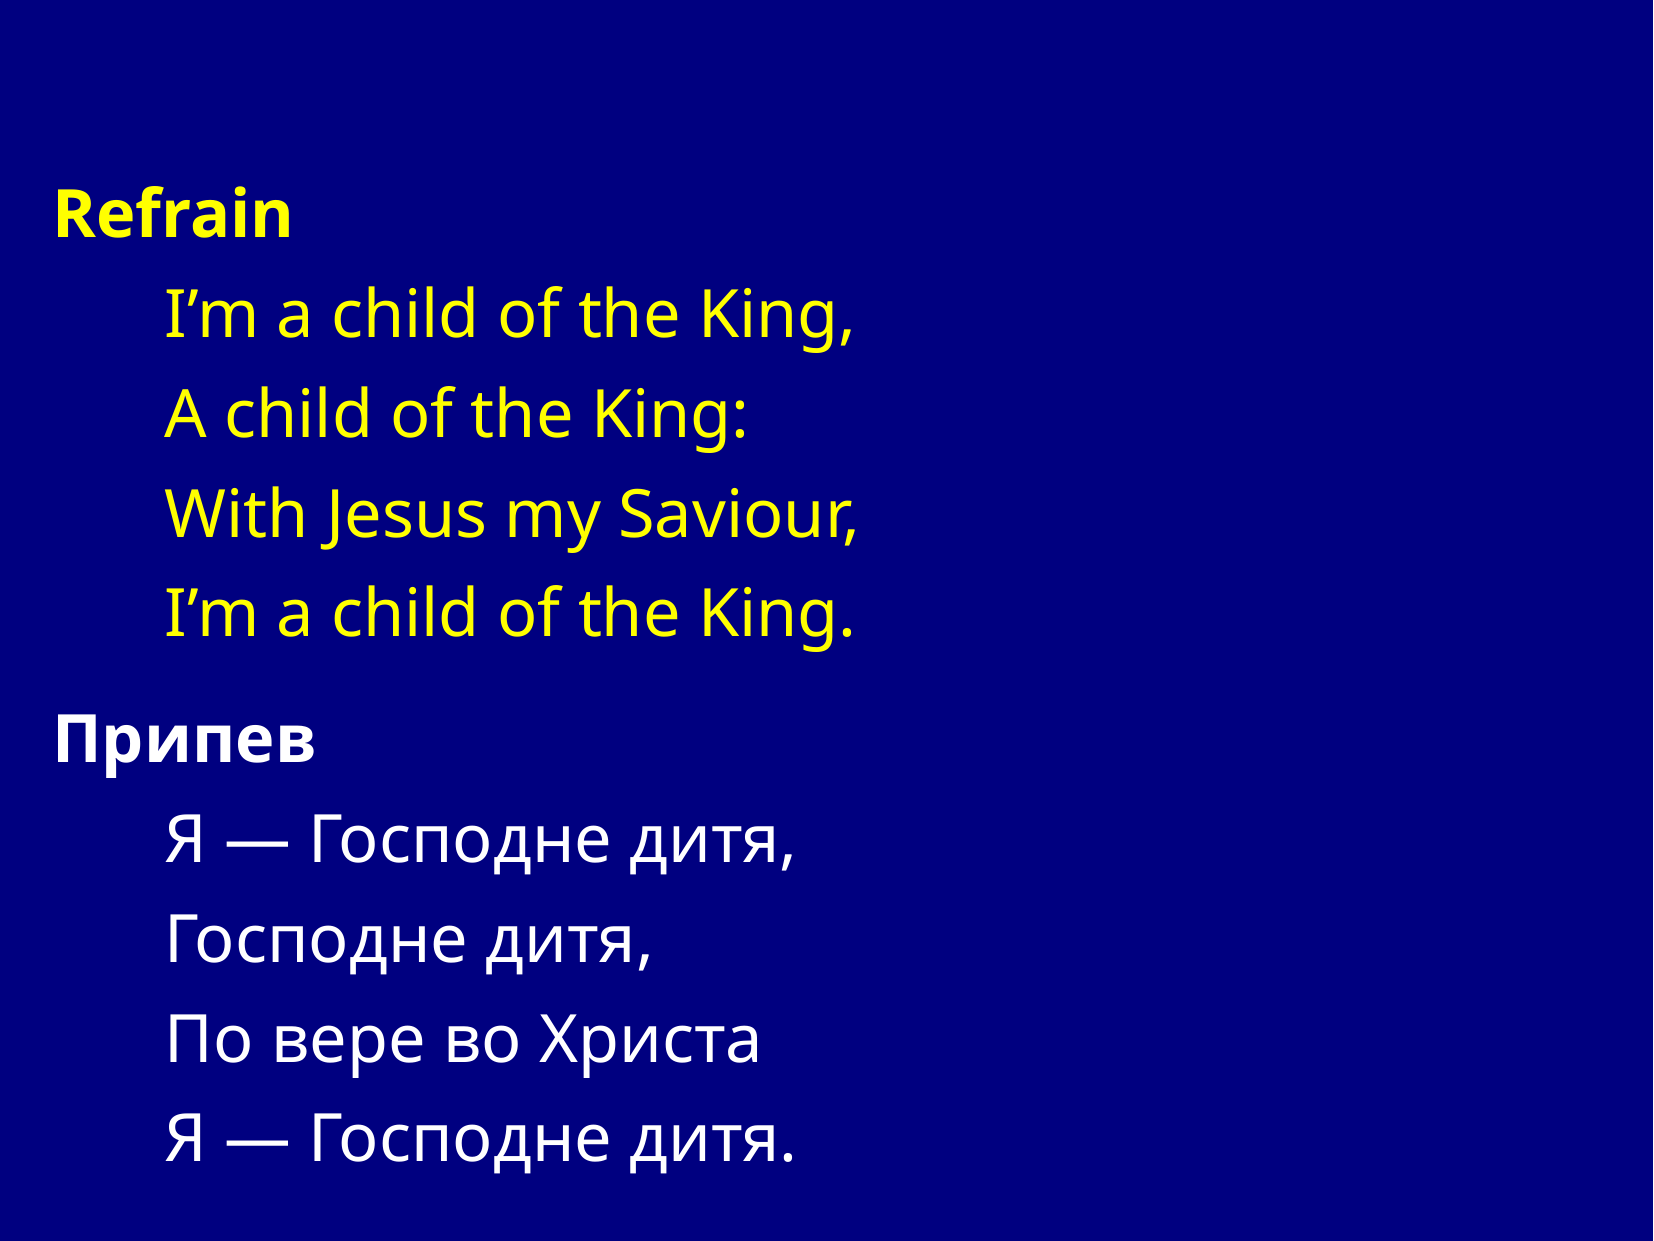

Refrain
	I’m a child of the King,
	A child of the King:
	With Jesus my Saviour,
	I’m a child of the King.
Припев
	Я — Господне дитя,
	Господне дитя,
	По вере во Христа
	Я — Господне дитя.